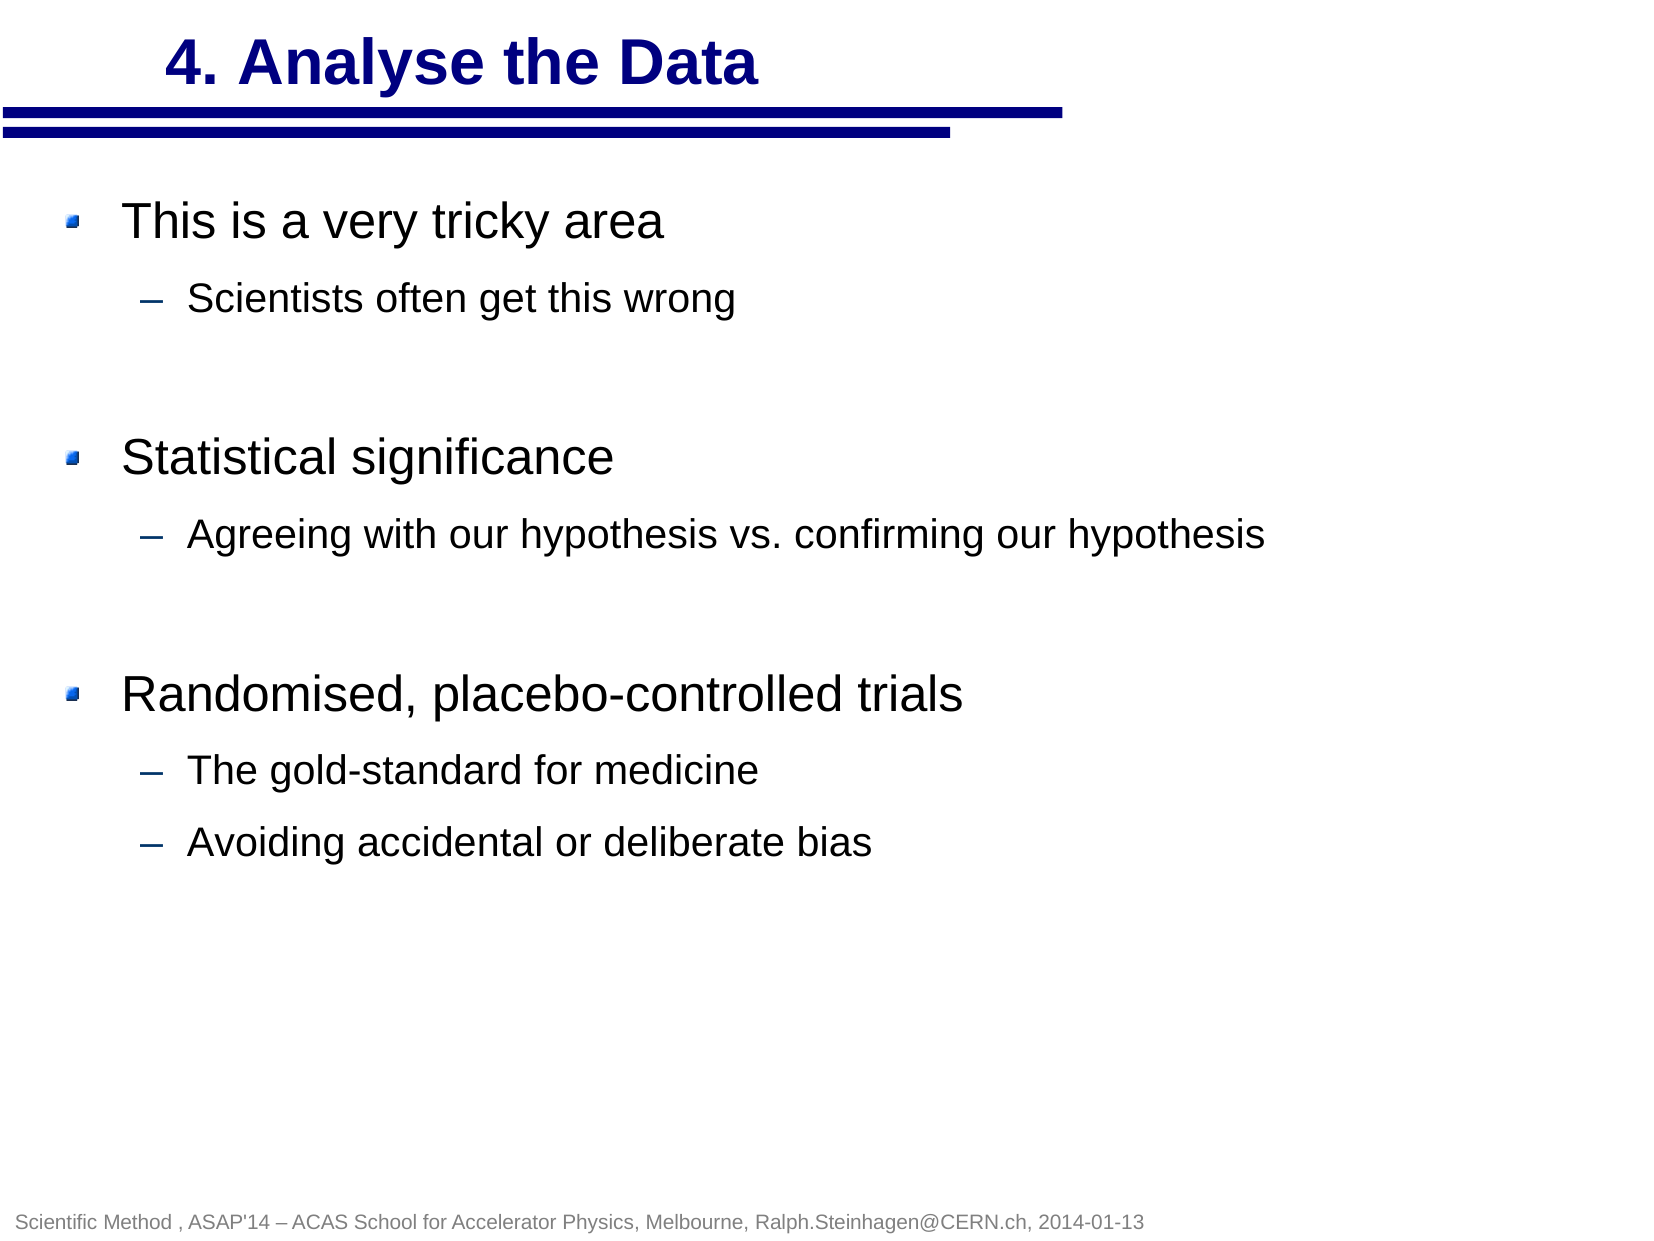

# 4. Analyse the Data
This is a very tricky area
Scientists often get this wrong
Statistical significance
Agreeing with our hypothesis vs. confirming our hypothesis
Randomised, placebo-controlled trials
The gold-standard for medicine
Avoiding accidental or deliberate bias